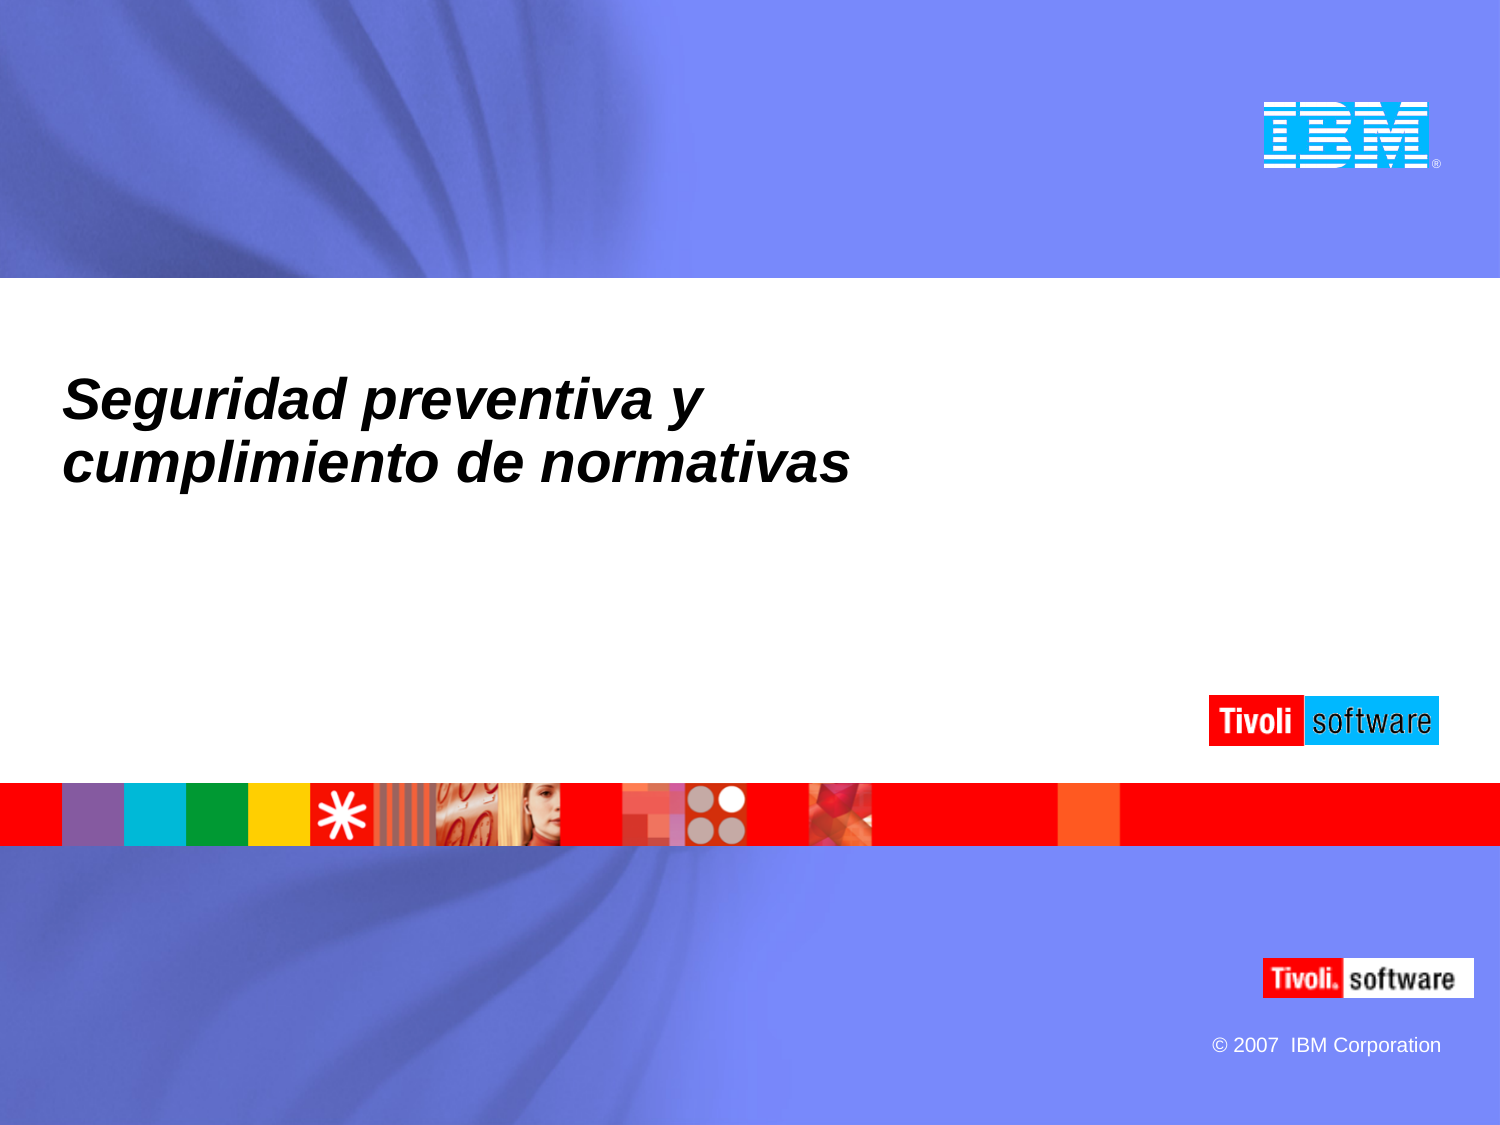

# Seguridad preventiva y cumplimiento de normativas